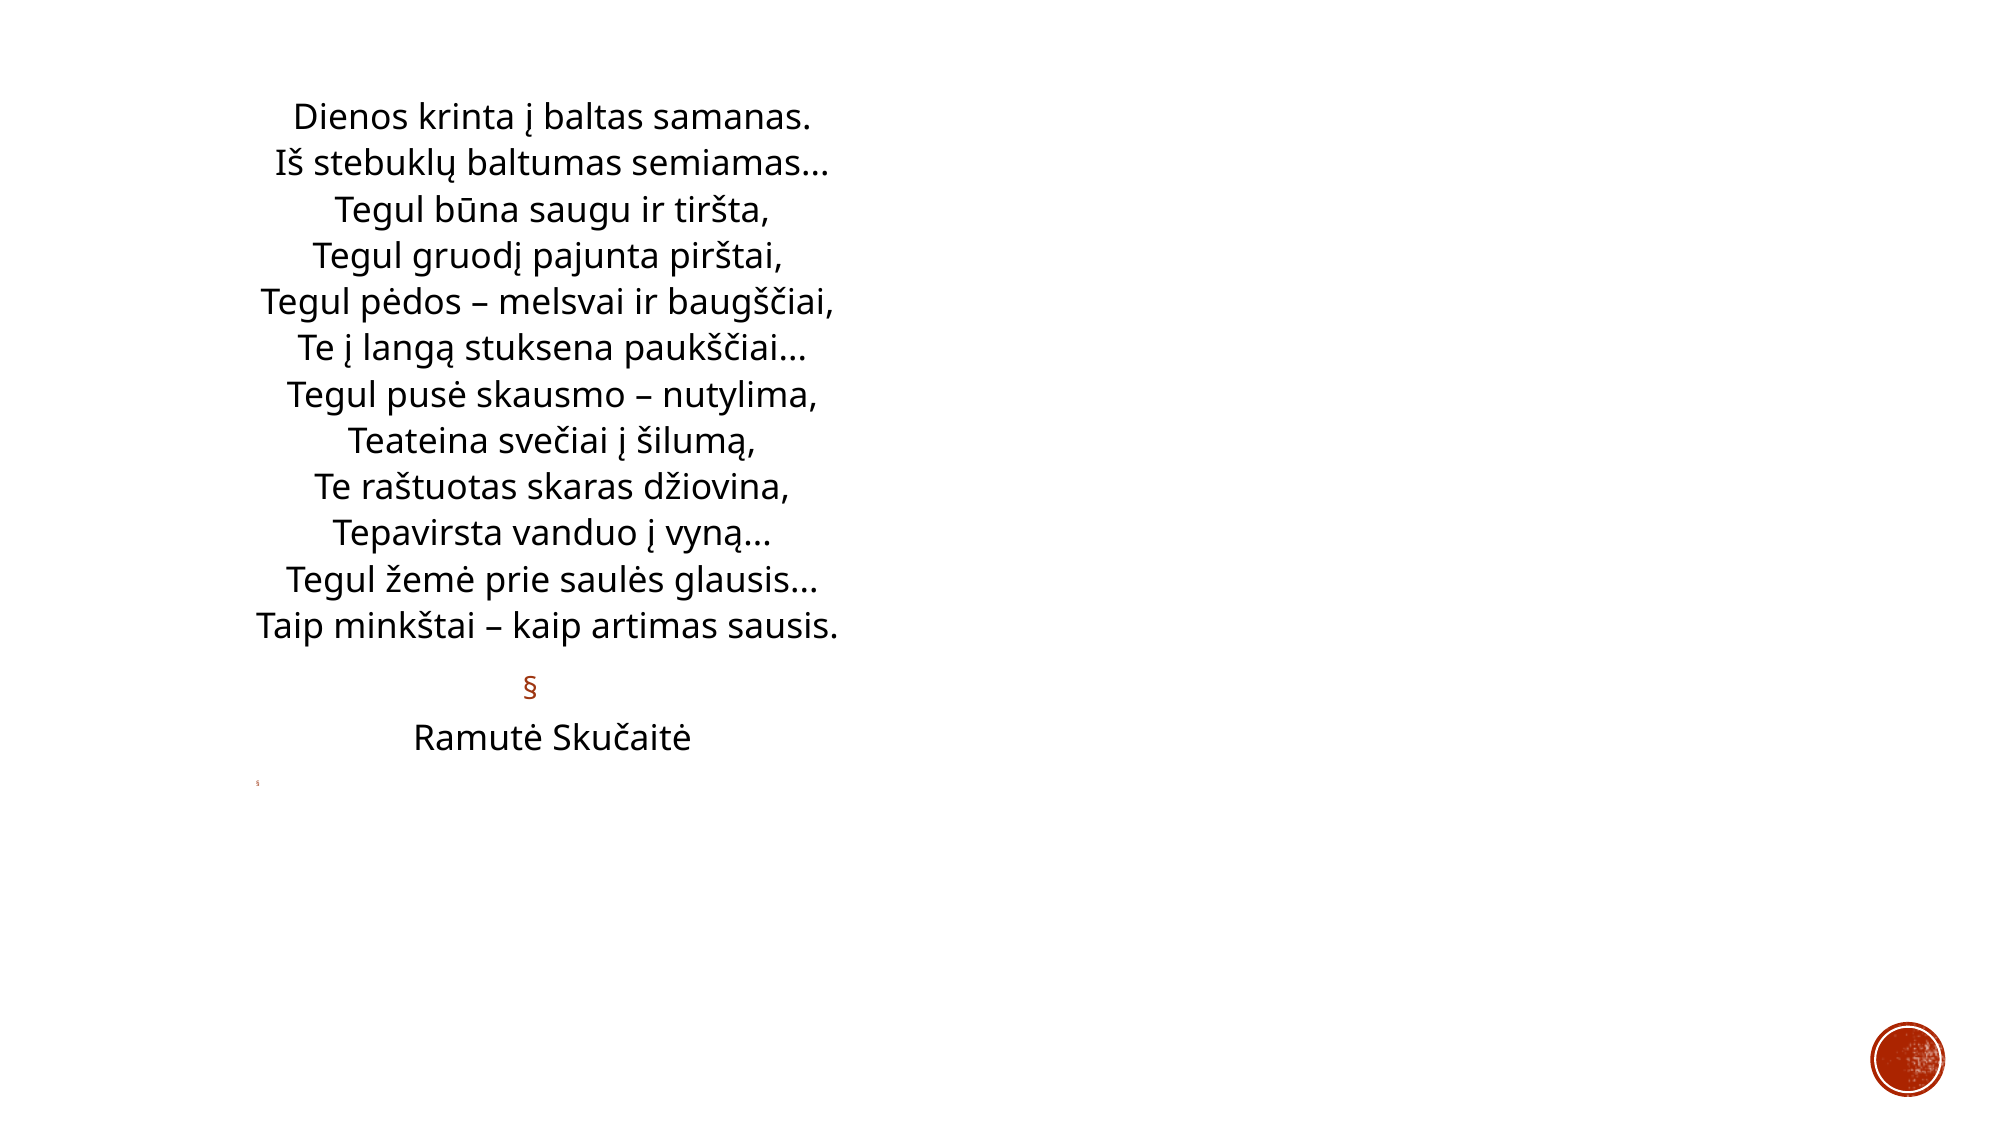

#
Dienos krinta į baltas samanas.
Iš stebuklų baltumas semiamas...
Tegul būna saugu ir tiršta,
Tegul gruodį pajunta pirštai,
Tegul pėdos – melsvai ir baugščiai,
Te į langą stuksena paukščiai...
Tegul pusė skausmo – nutylima,
Teateina svečiai į šilumą,
Te raštuotas skaras džiovina,
Tepavirsta vanduo į vyną...
Tegul žemė prie saulės glausis...
Taip minkštai – kaip artimas sausis.
Ramutė Skučaitė